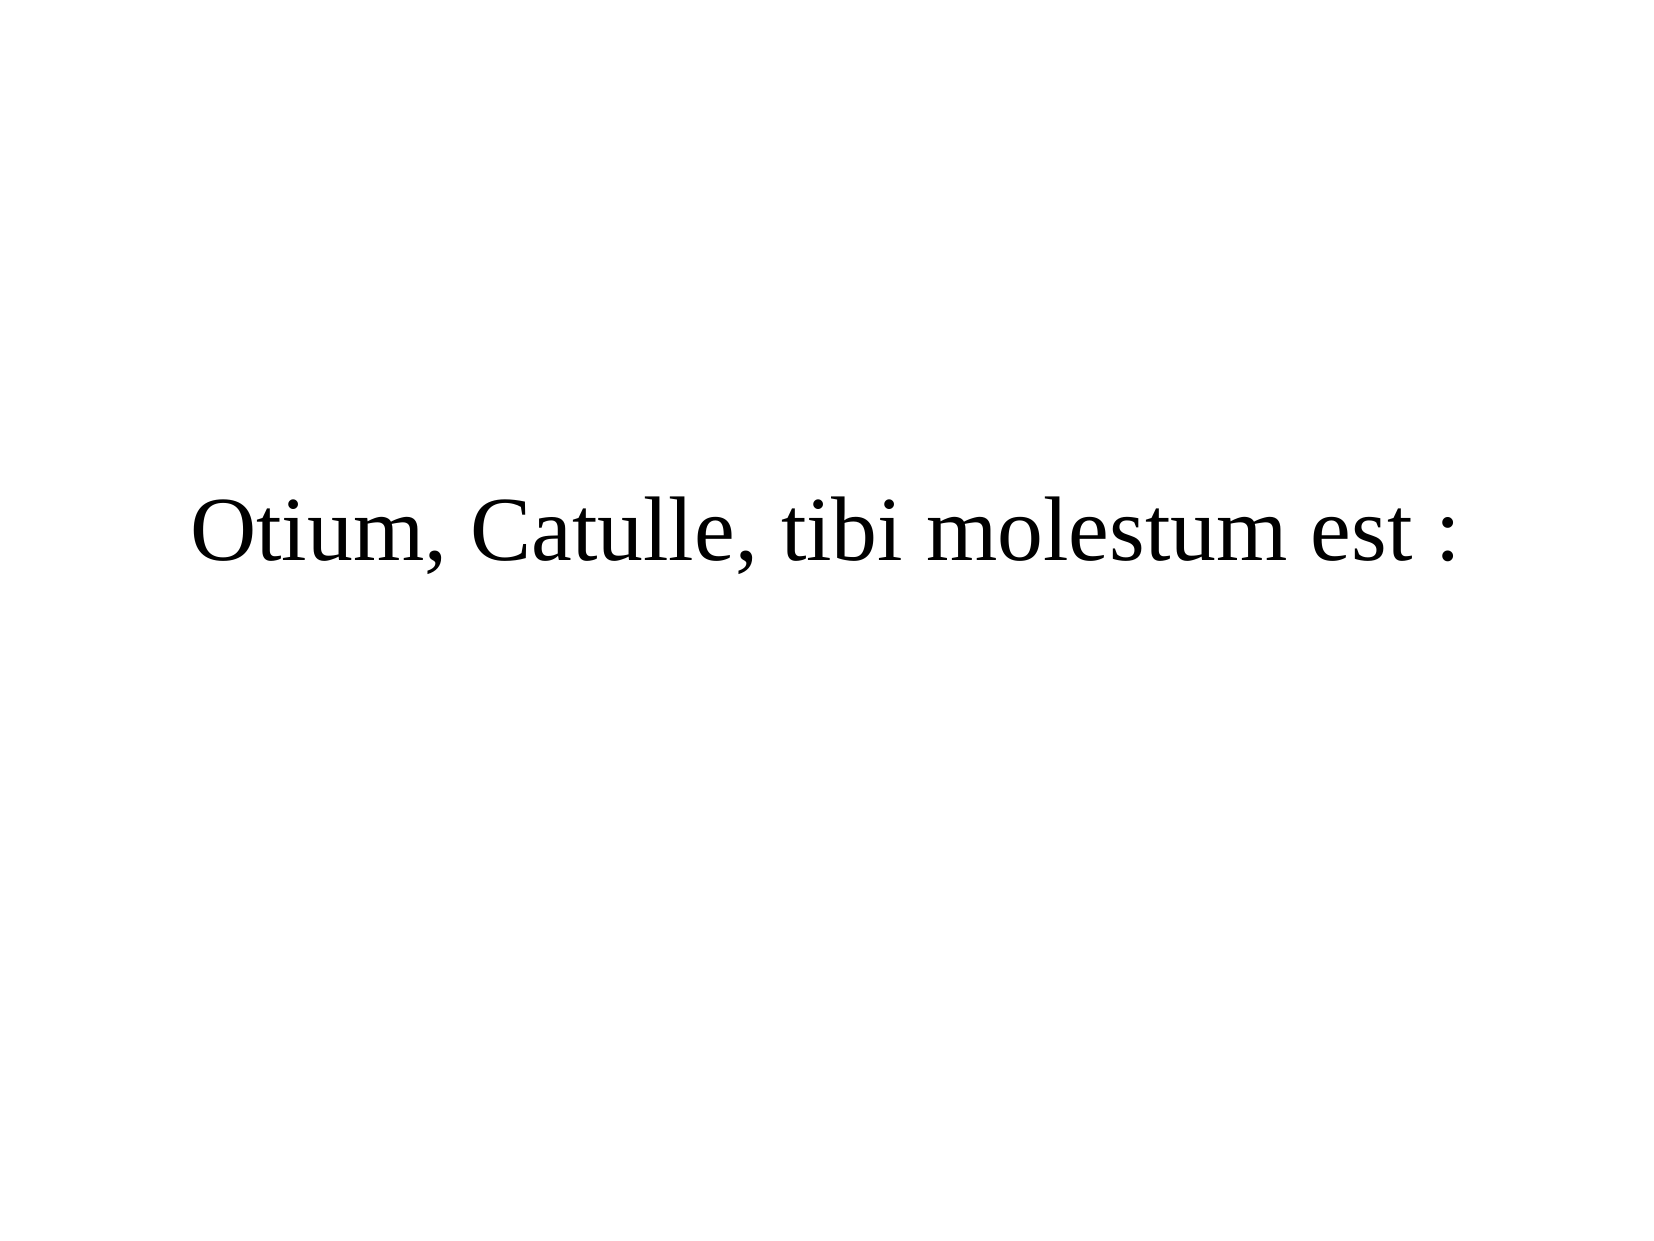

# Otium, Catulle, tibi molestum est :